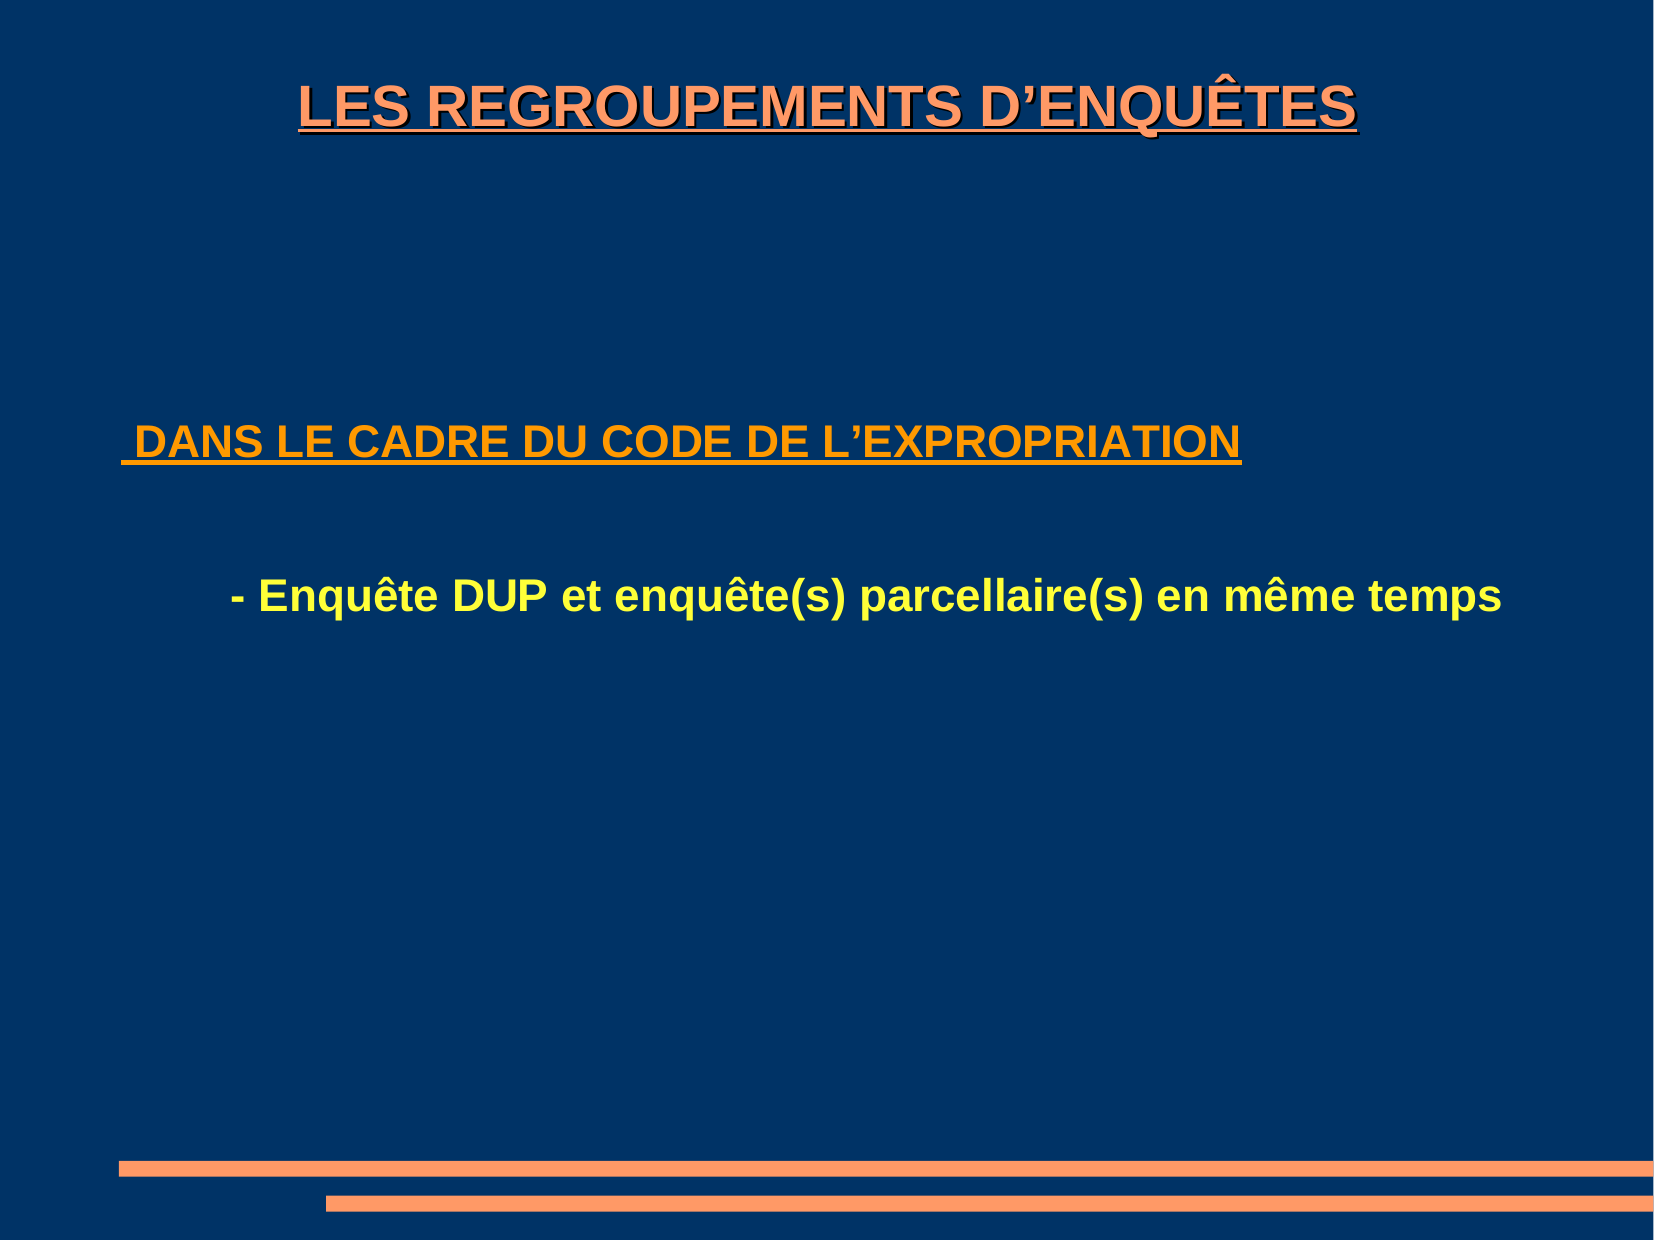

# LES REGROUPEMENTS D’ENQUÊTES
 DANS LE CADRE DU CODE DE L’EXPROPRIATION
	- Enquête DUP et enquête(s) parcellaire(s) en même temps